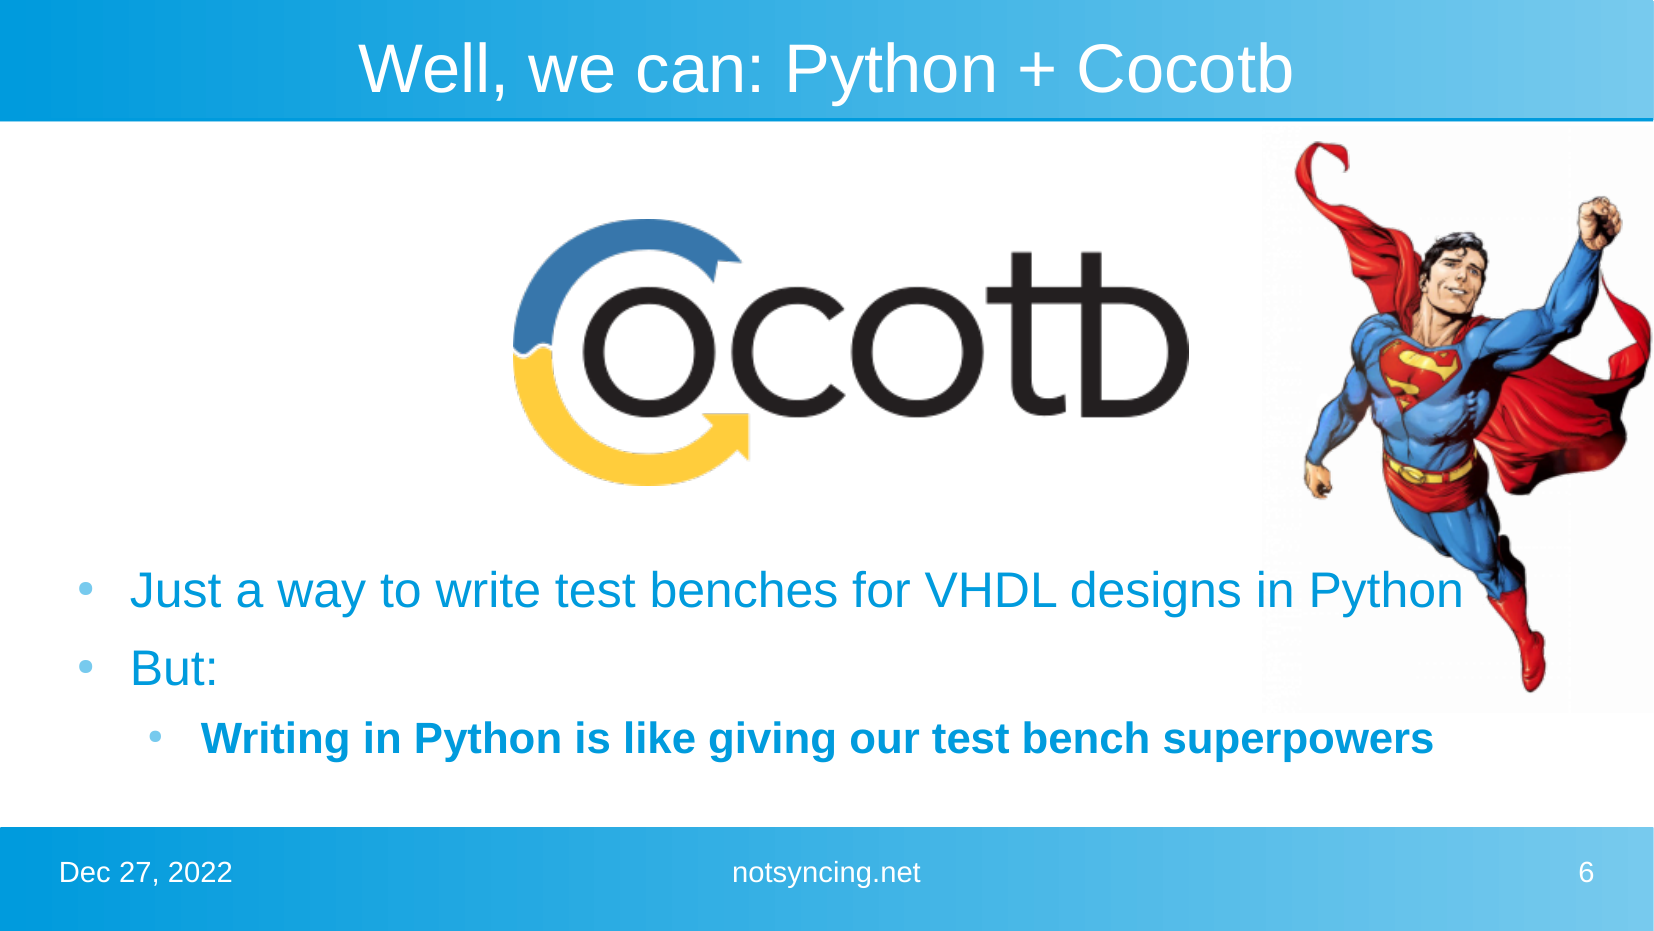

# Well, we can: Python + Cocotb
Just a way to write test benches for VHDL designs in Python
But:
Writing in Python is like giving our test bench superpowers
Dec 27, 2022
notsyncing.net
6